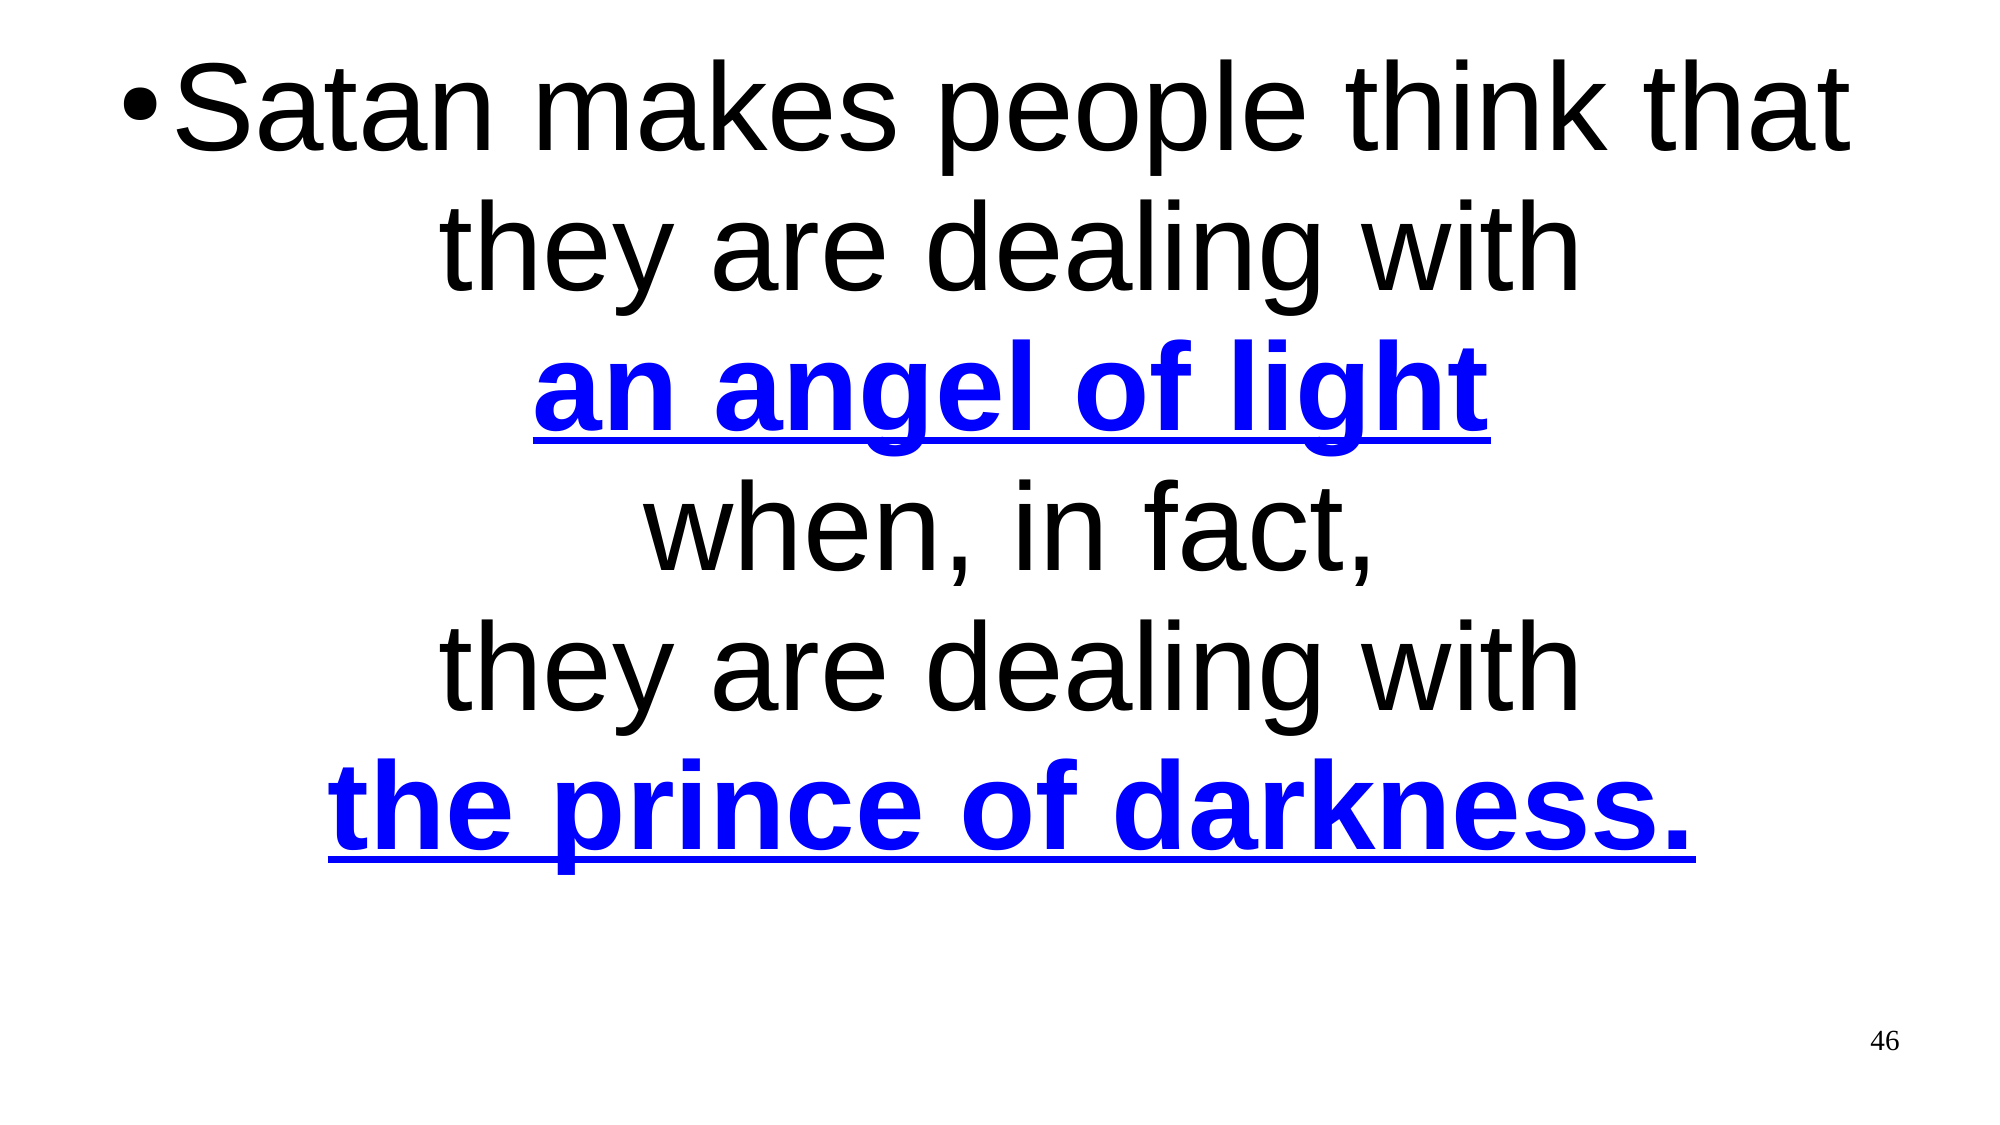

# Satan makes people think that they are dealing with an angel of light when, in fact, they are dealing with the prince of darkness.
46